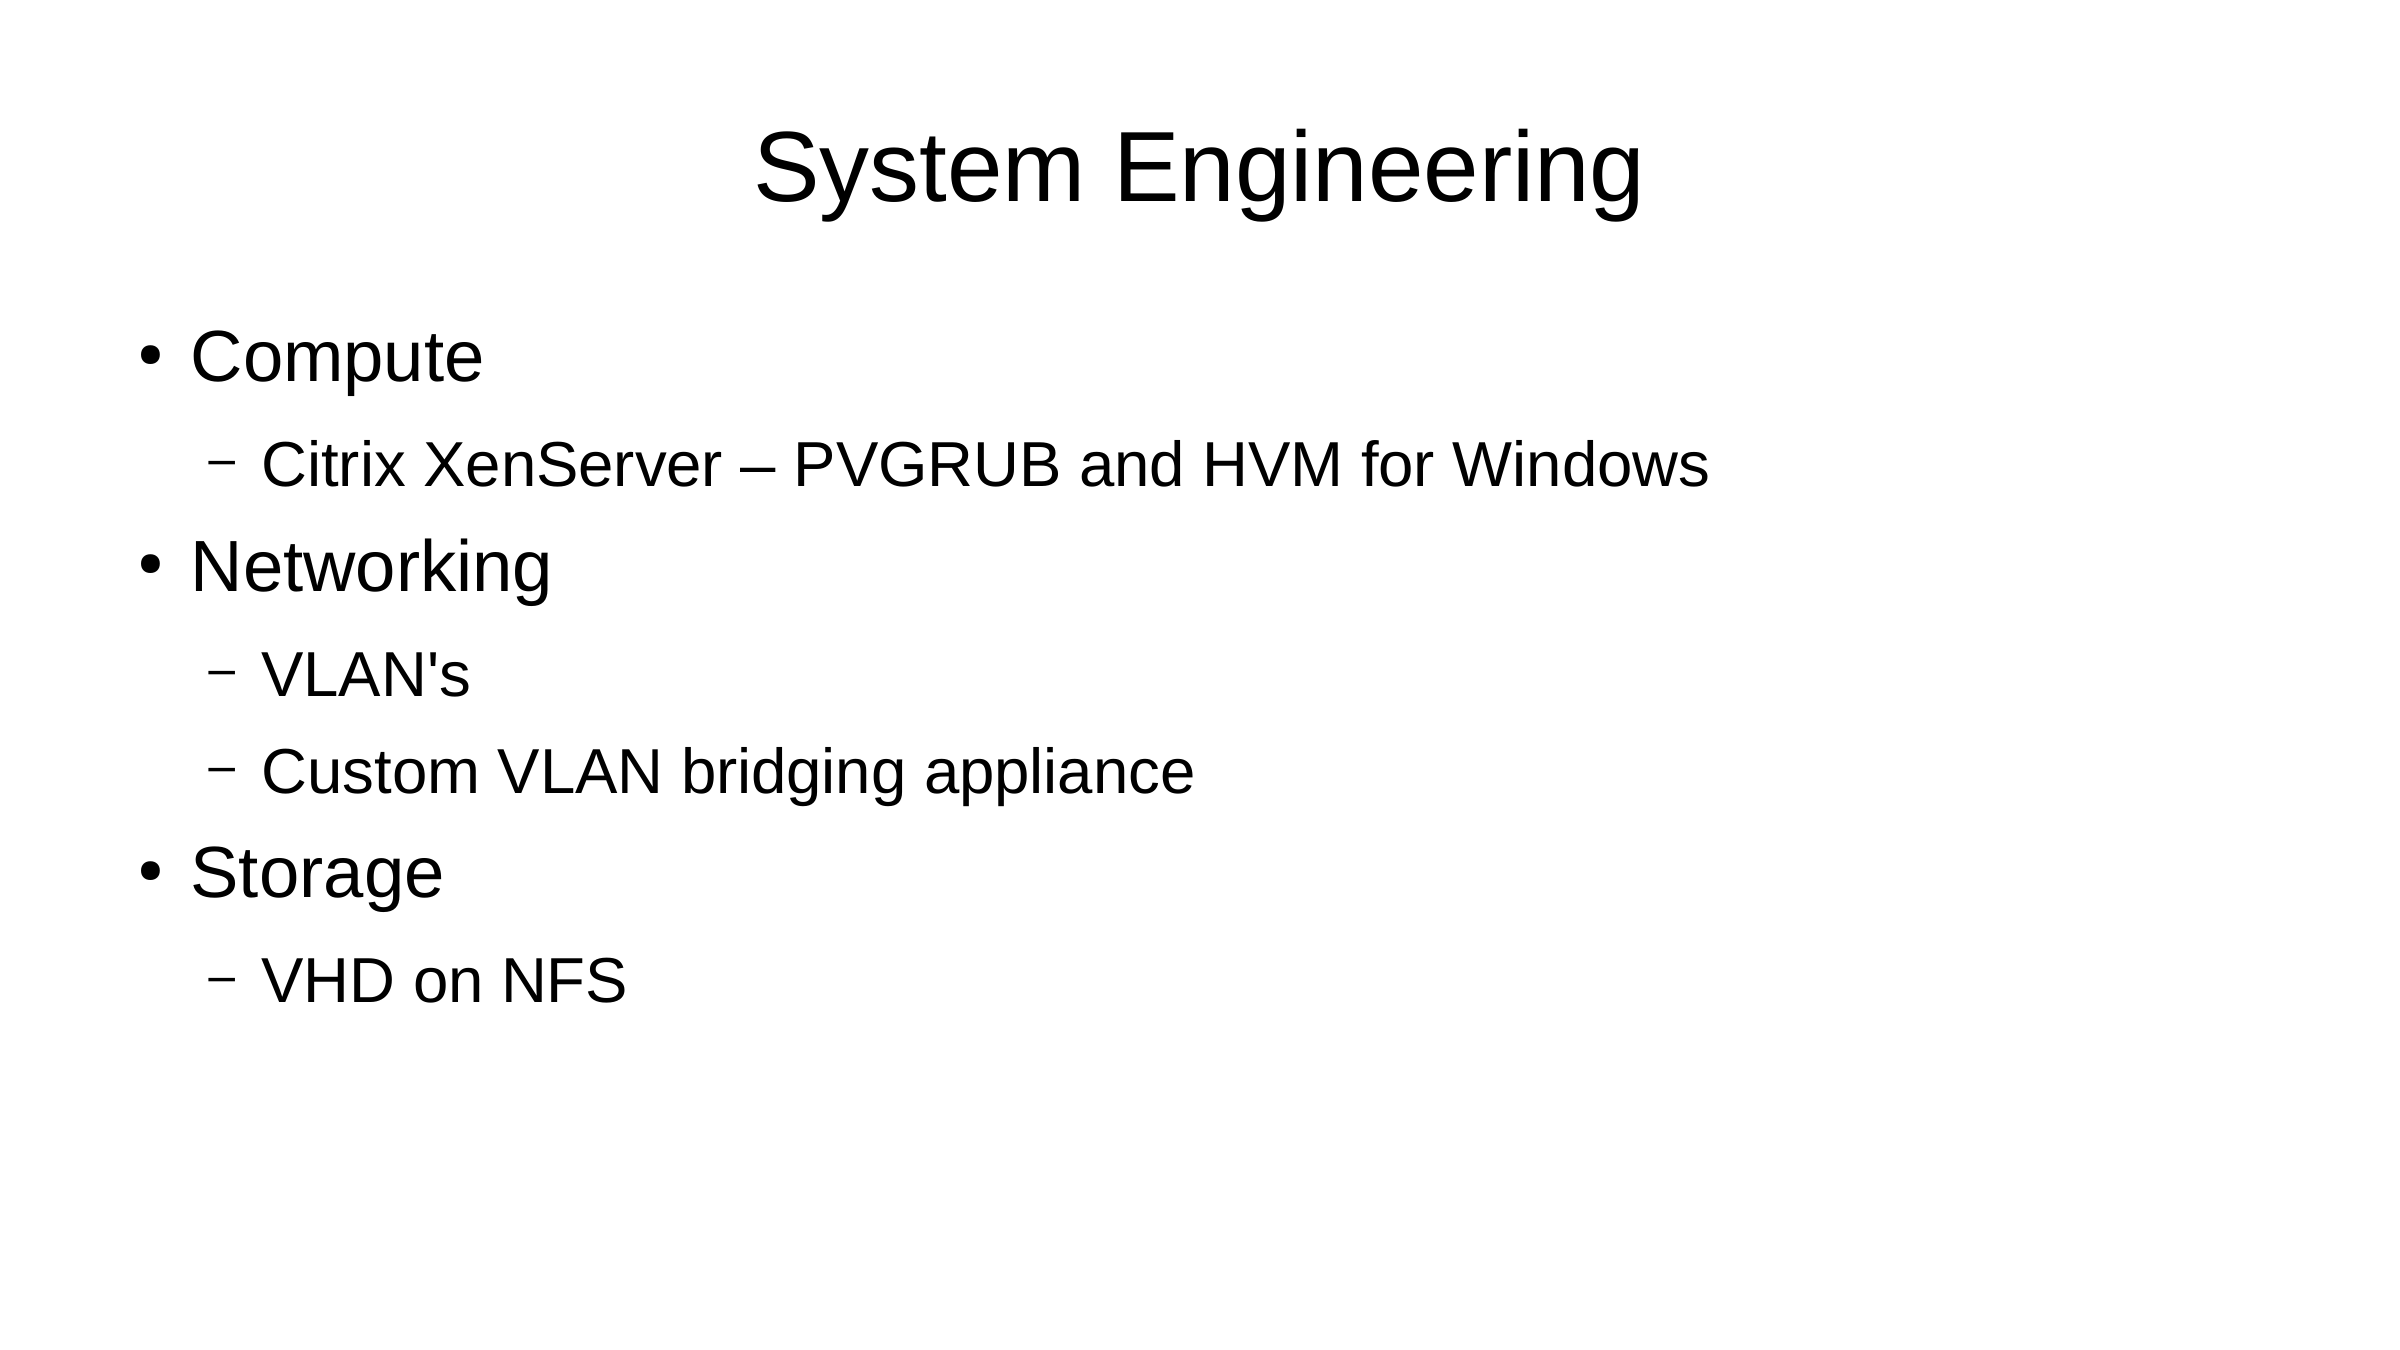

# System Engineering
Compute
Citrix XenServer – PVGRUB and HVM for Windows
Networking
VLAN's
Custom VLAN bridging appliance
Storage
VHD on NFS